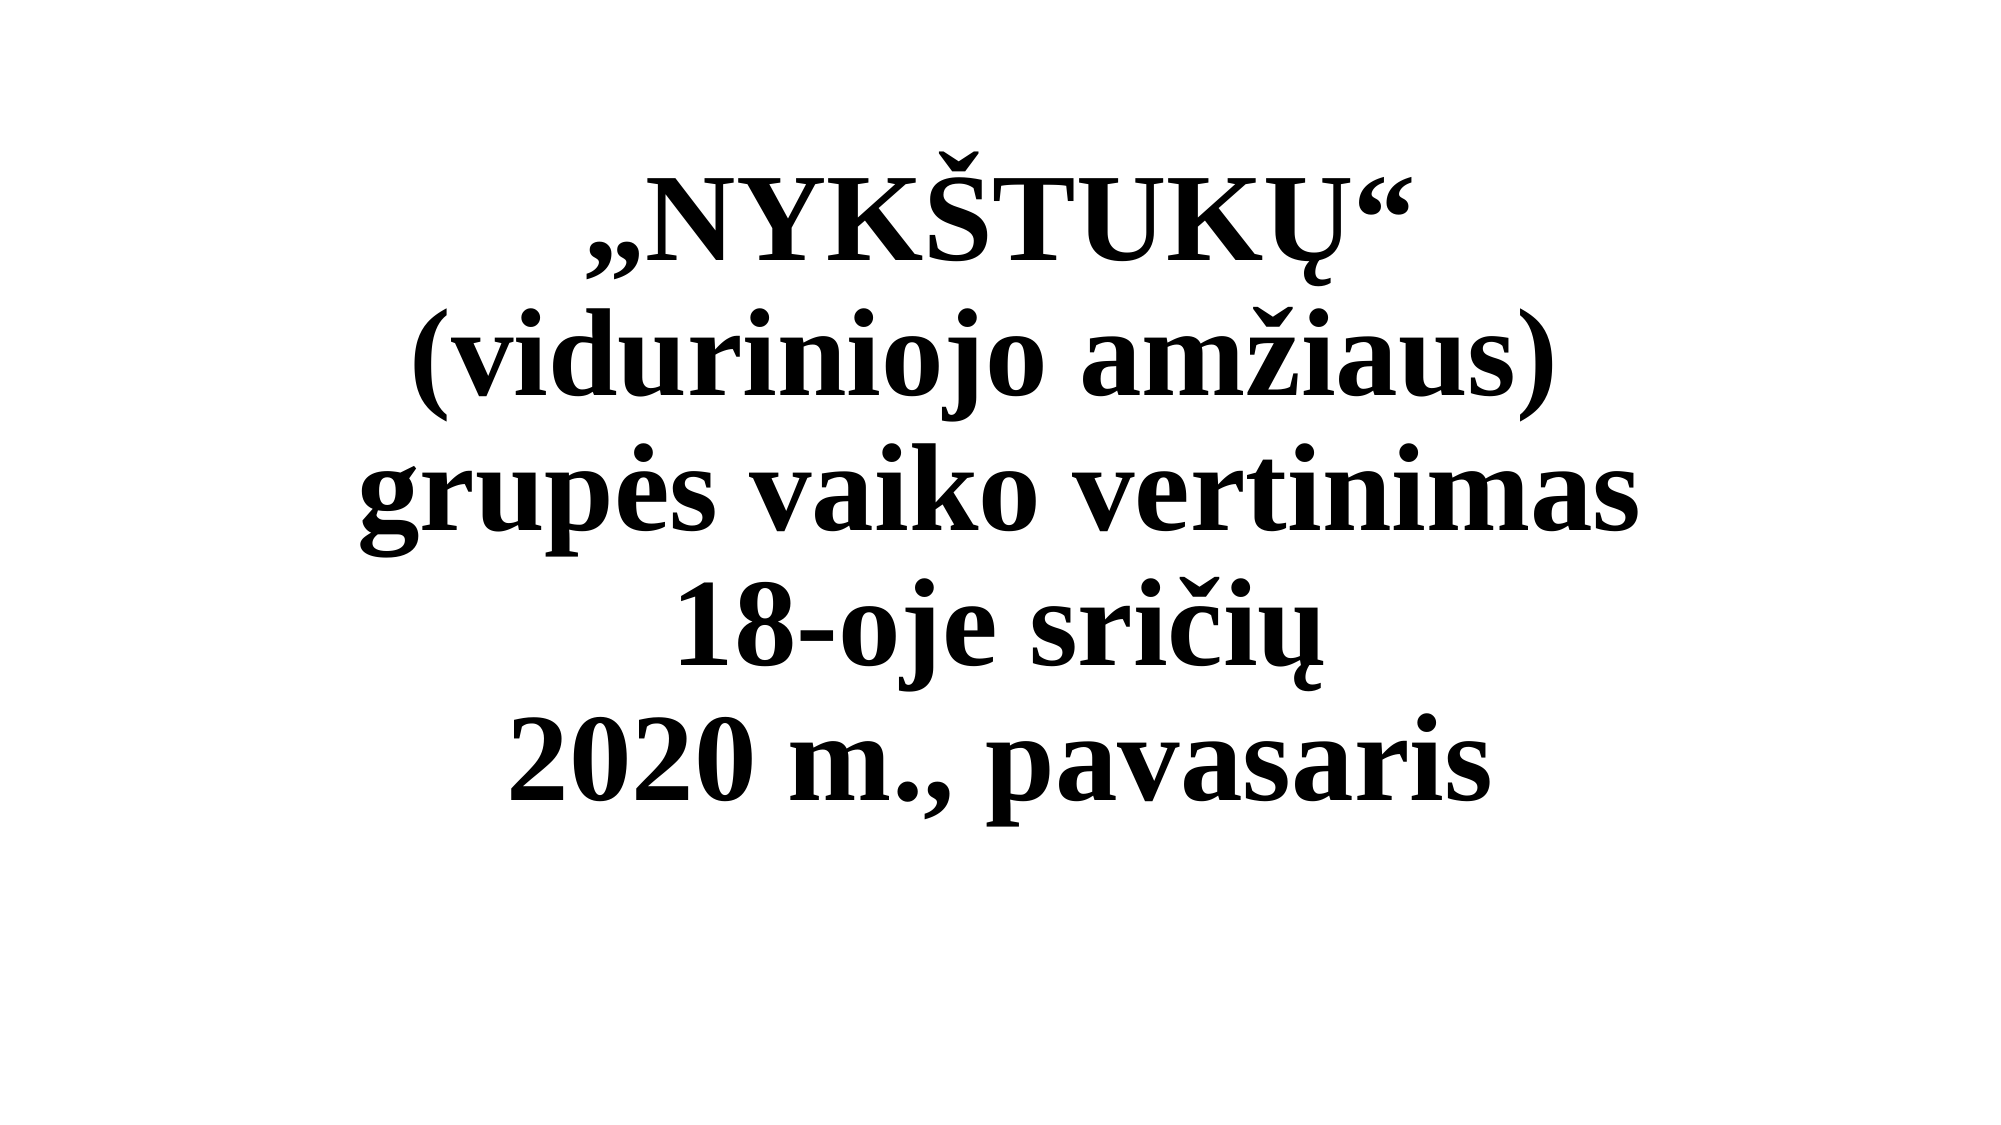

# „NYKŠTUKŲ“ (viduriniojo amžiaus) grupės vaiko vertinimas 18-oje sričių 2020 m., pavasaris